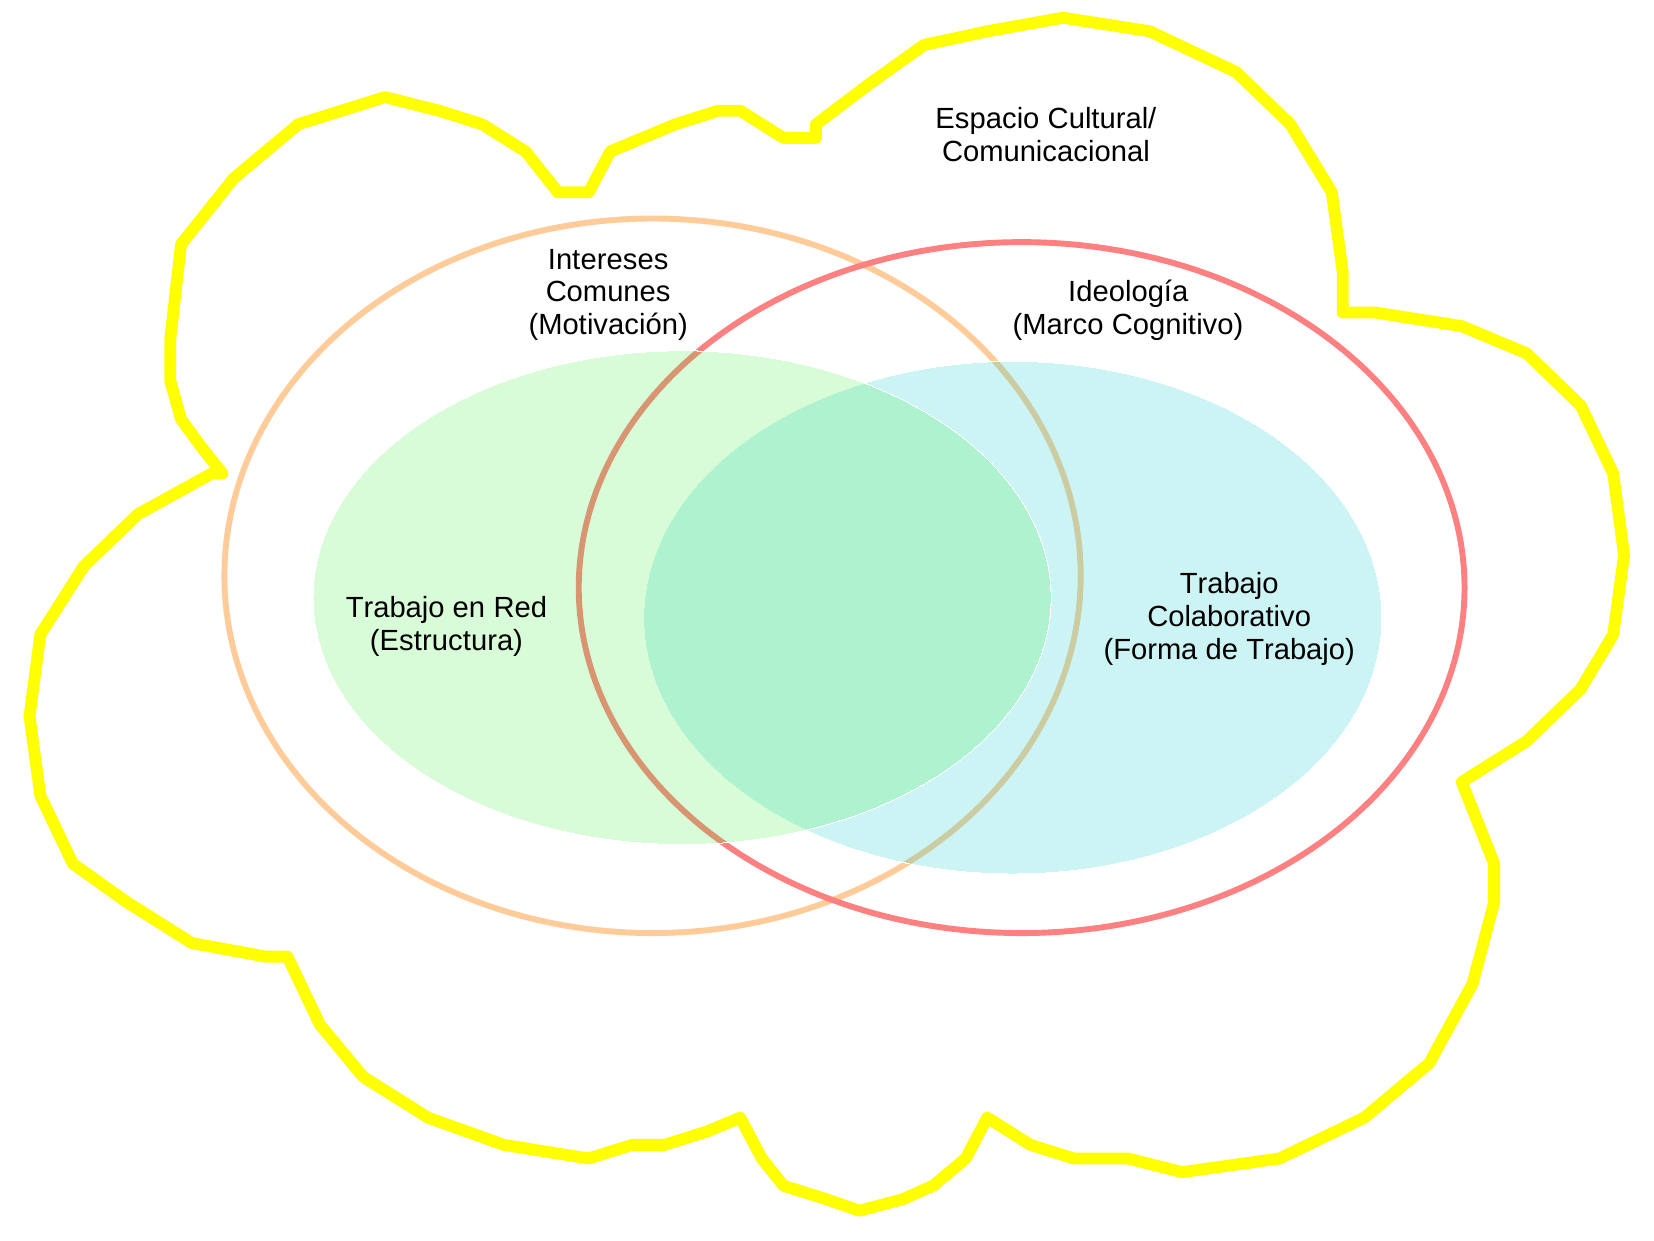

Espacio Cultural/
Comunicacional
Intereses
Comunes
(Motivación)
Ideología
(Marco Cognitivo)
Trabajo
Colaborativo
(Forma de Trabajo)
Trabajo en Red
(Estructura)